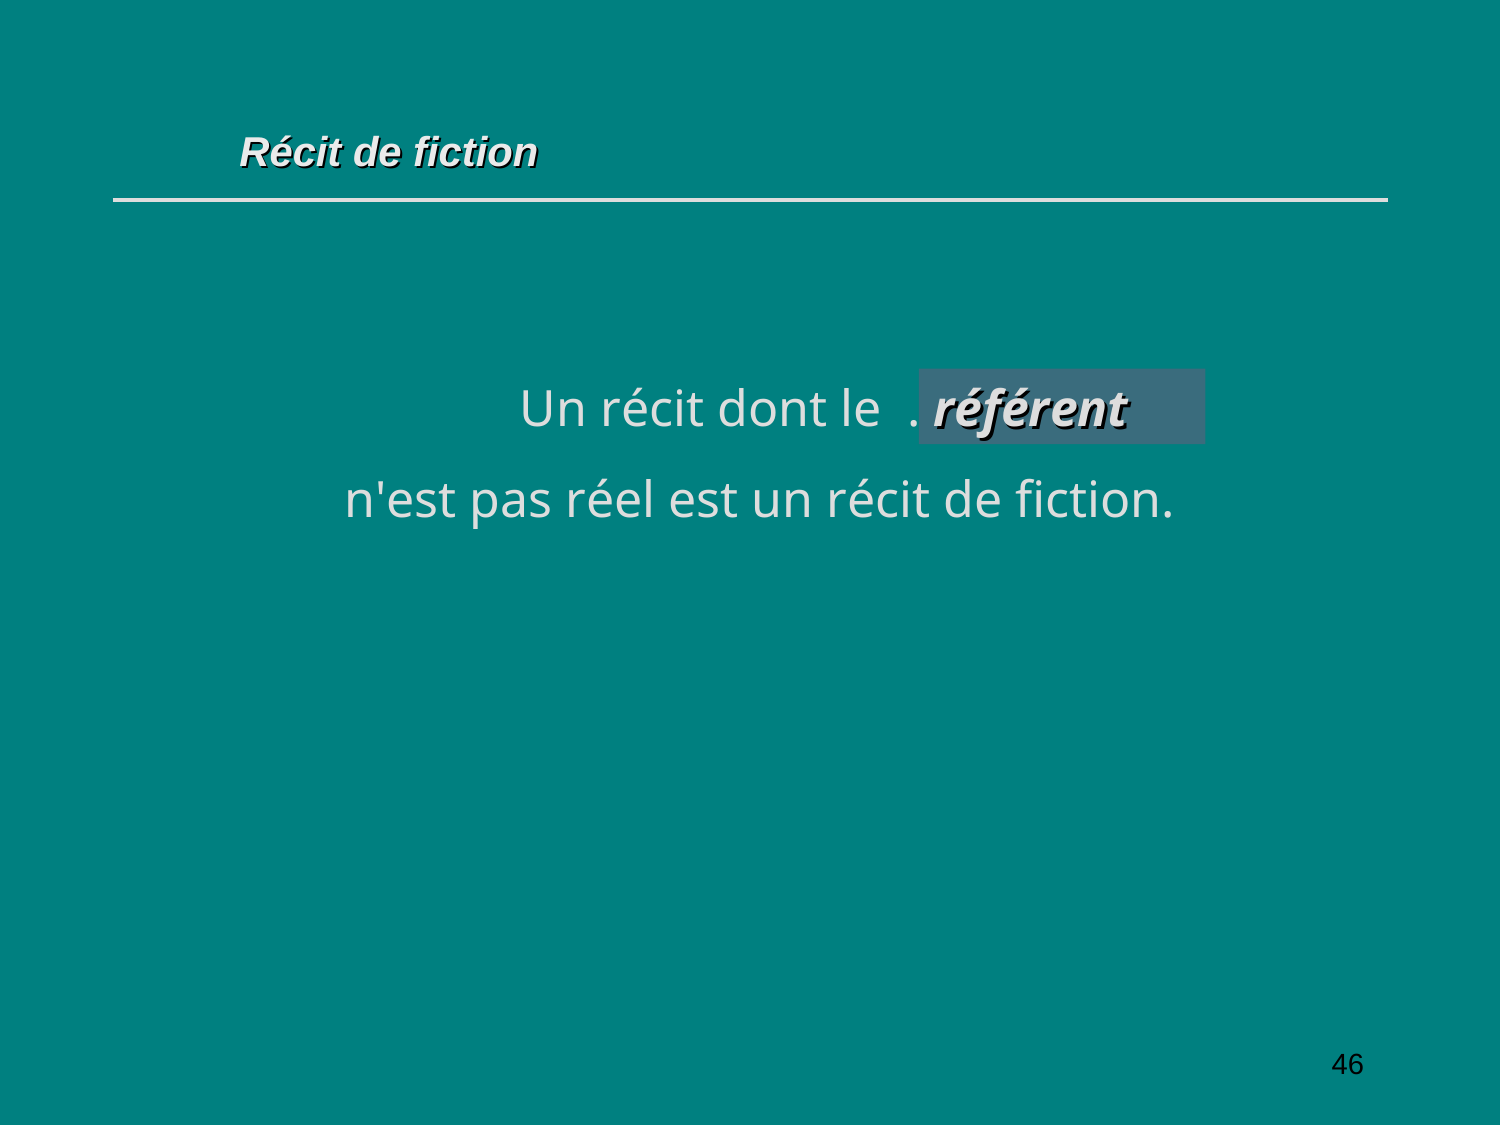

Récit de fiction
Un récit dont le . . .
n'est pas réel est un récit de fiction.
référent
46